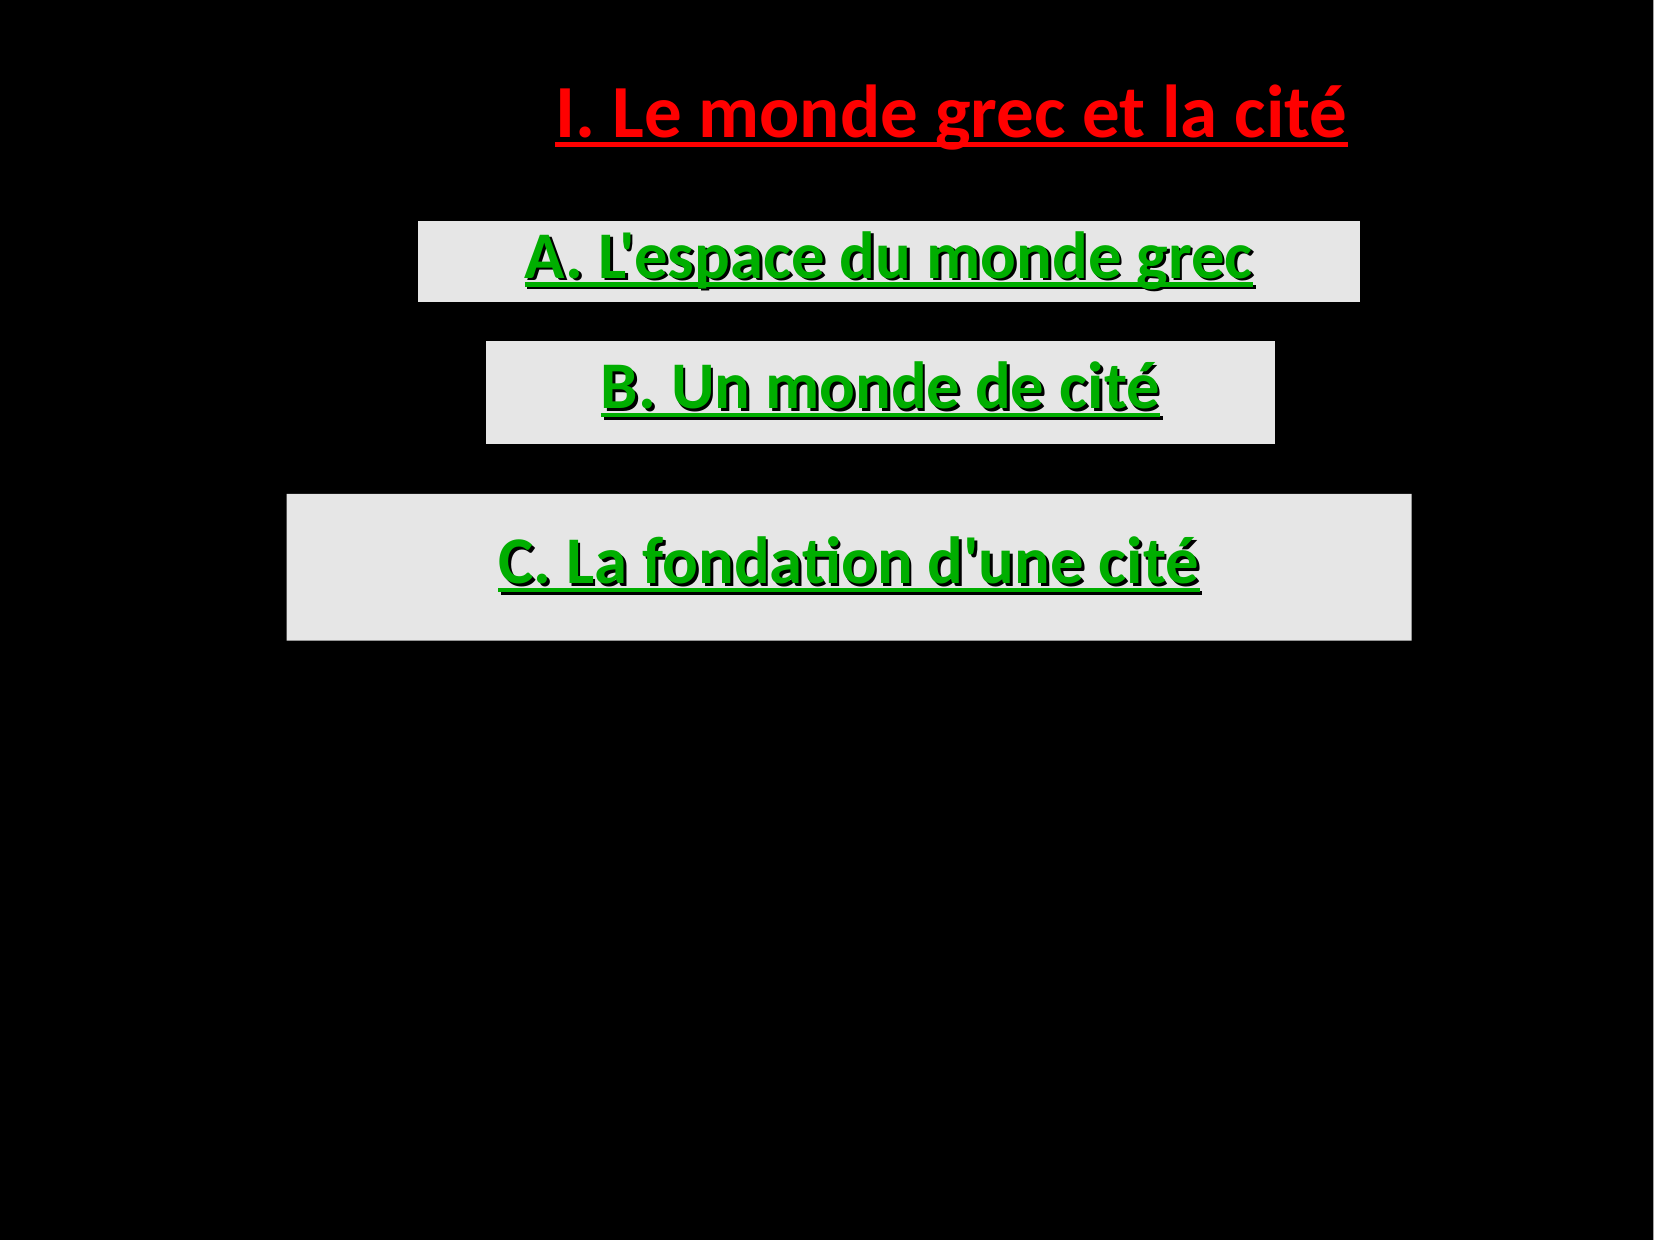

I. Le monde grec et la cité
A. L'espace du monde grec
B. Un monde de cité
C. La fondation d'une cité